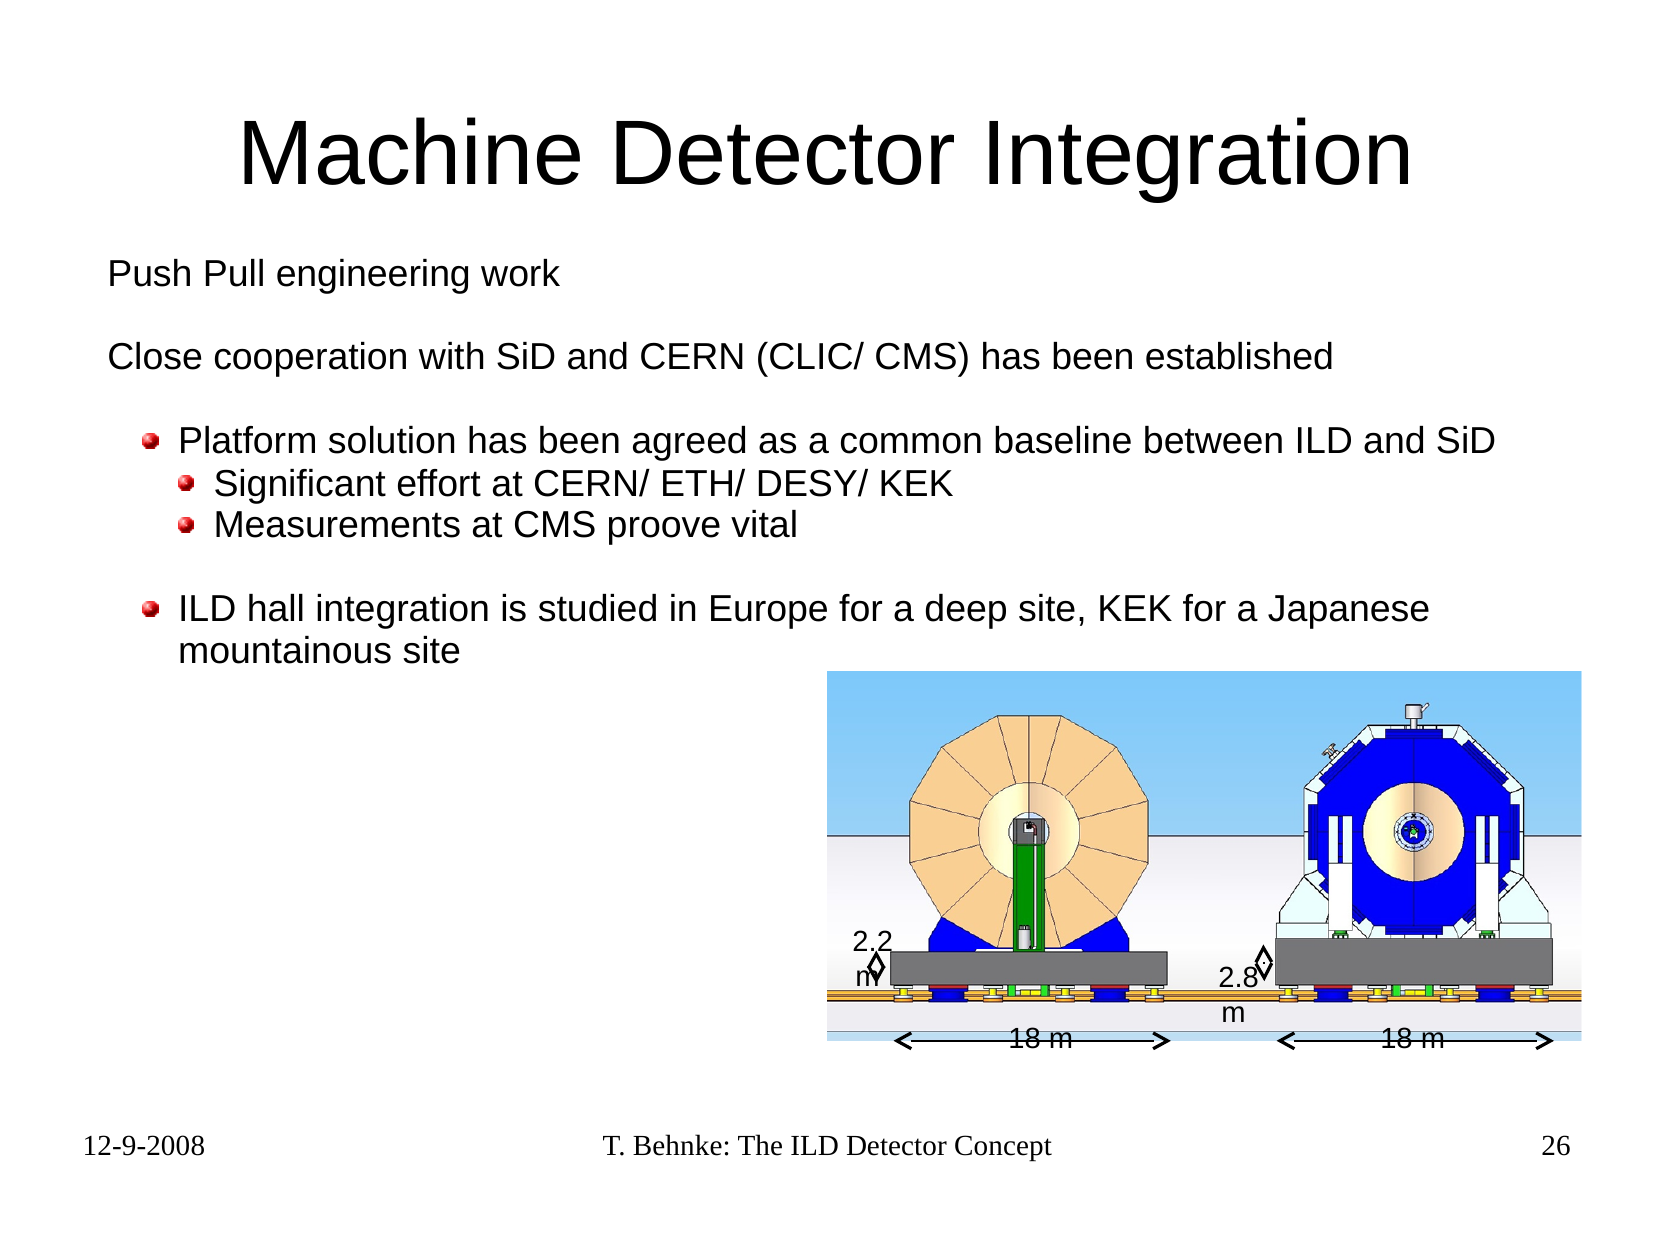

# Machine Detector Integration
Push Pull engineering work
Close cooperation with SiD and CERN (CLIC/ CMS) has been established
Platform solution has been agreed as a common baseline between ILD and SiD
Significant effort at CERN/ ETH/ DESY/ KEK
Measurements at CMS proove vital
ILD hall integration is studied in Europe for a deep site, KEK for a Japanese
mountainous site
2.2 m
2.8 m
18 m
18 m
12-9-2008
T. Behnke: The ILD Detector Concept
26